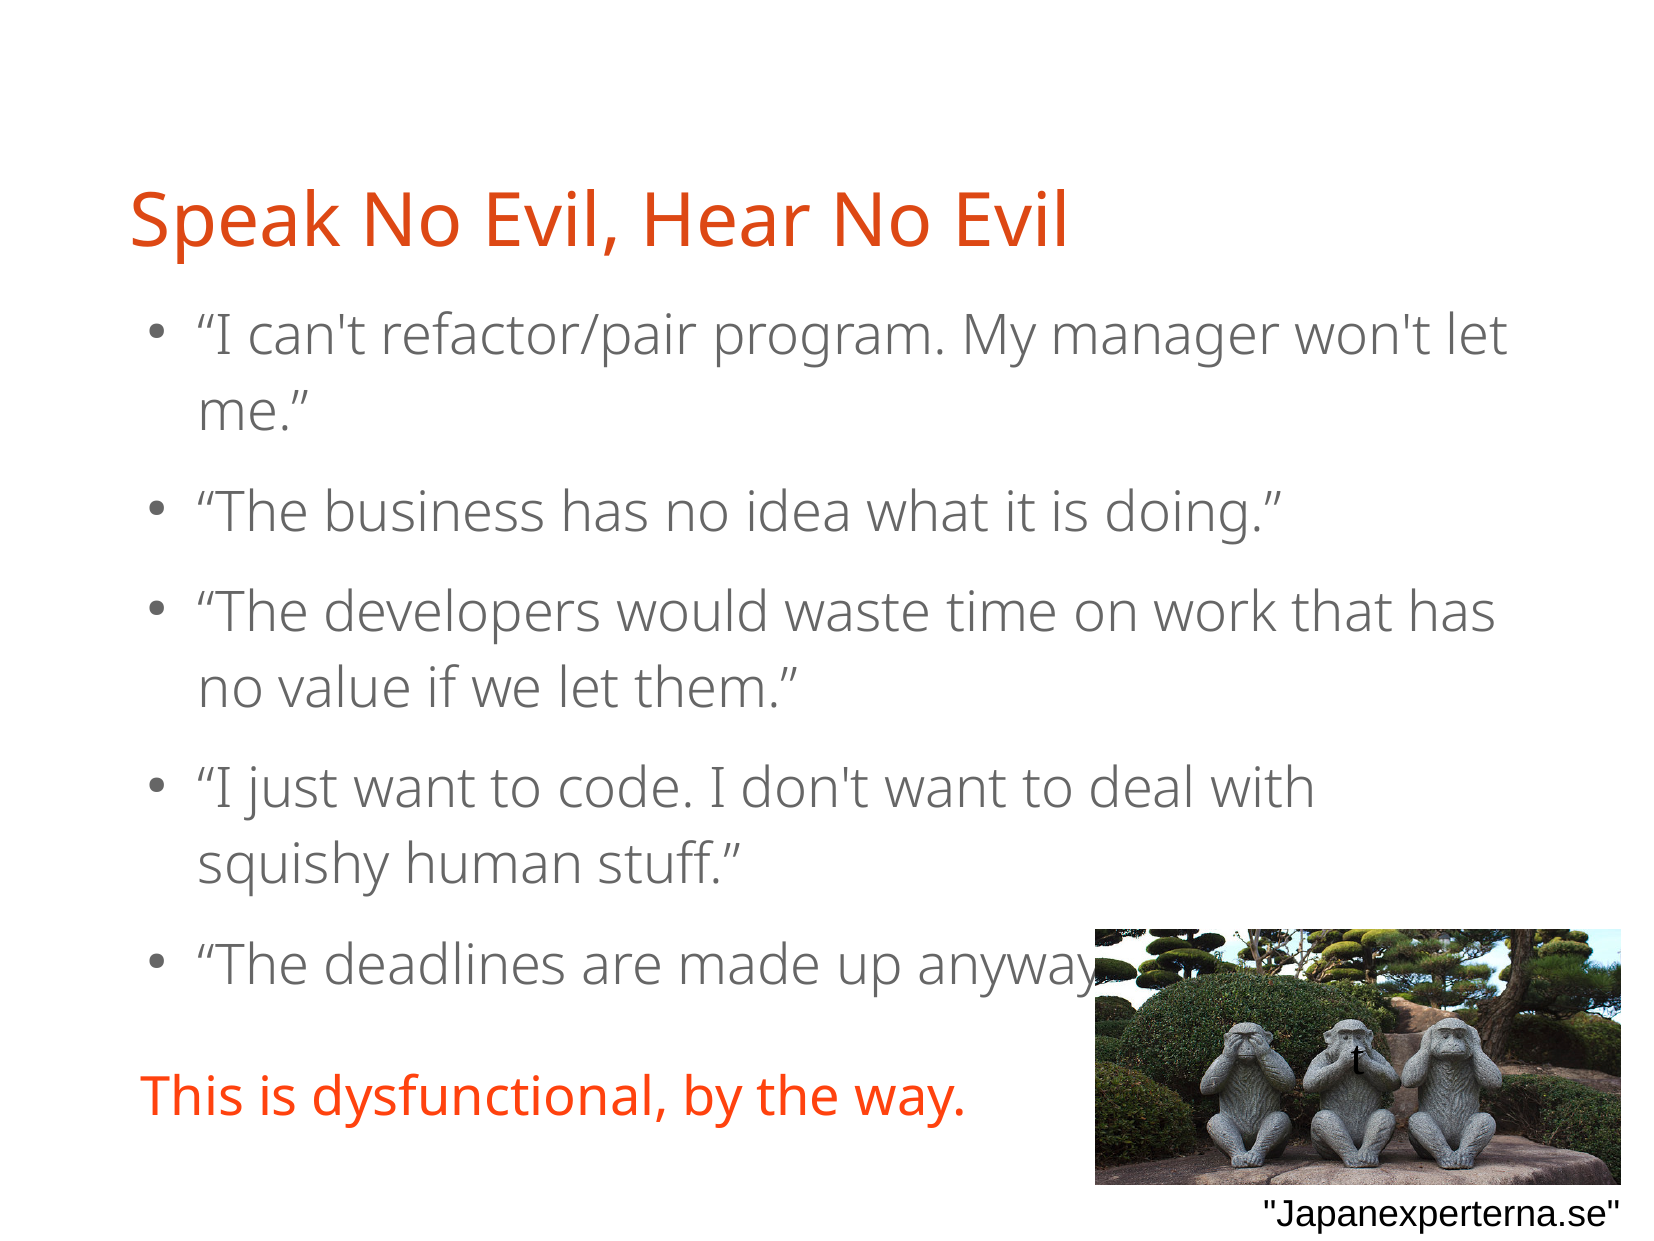

# Speak No Evil, Hear No Evil
“I can't refactor/pair program. My manager won't let me.”
“The business has no idea what it is doing.”
“The developers would waste time on work that has no value if we let them.”
“I just want to code. I don't want to deal with squishy human stuff.”
“The deadlines are made up anyway.”
t
This is dysfunctional, by the way.
"Japanexperterna.se"